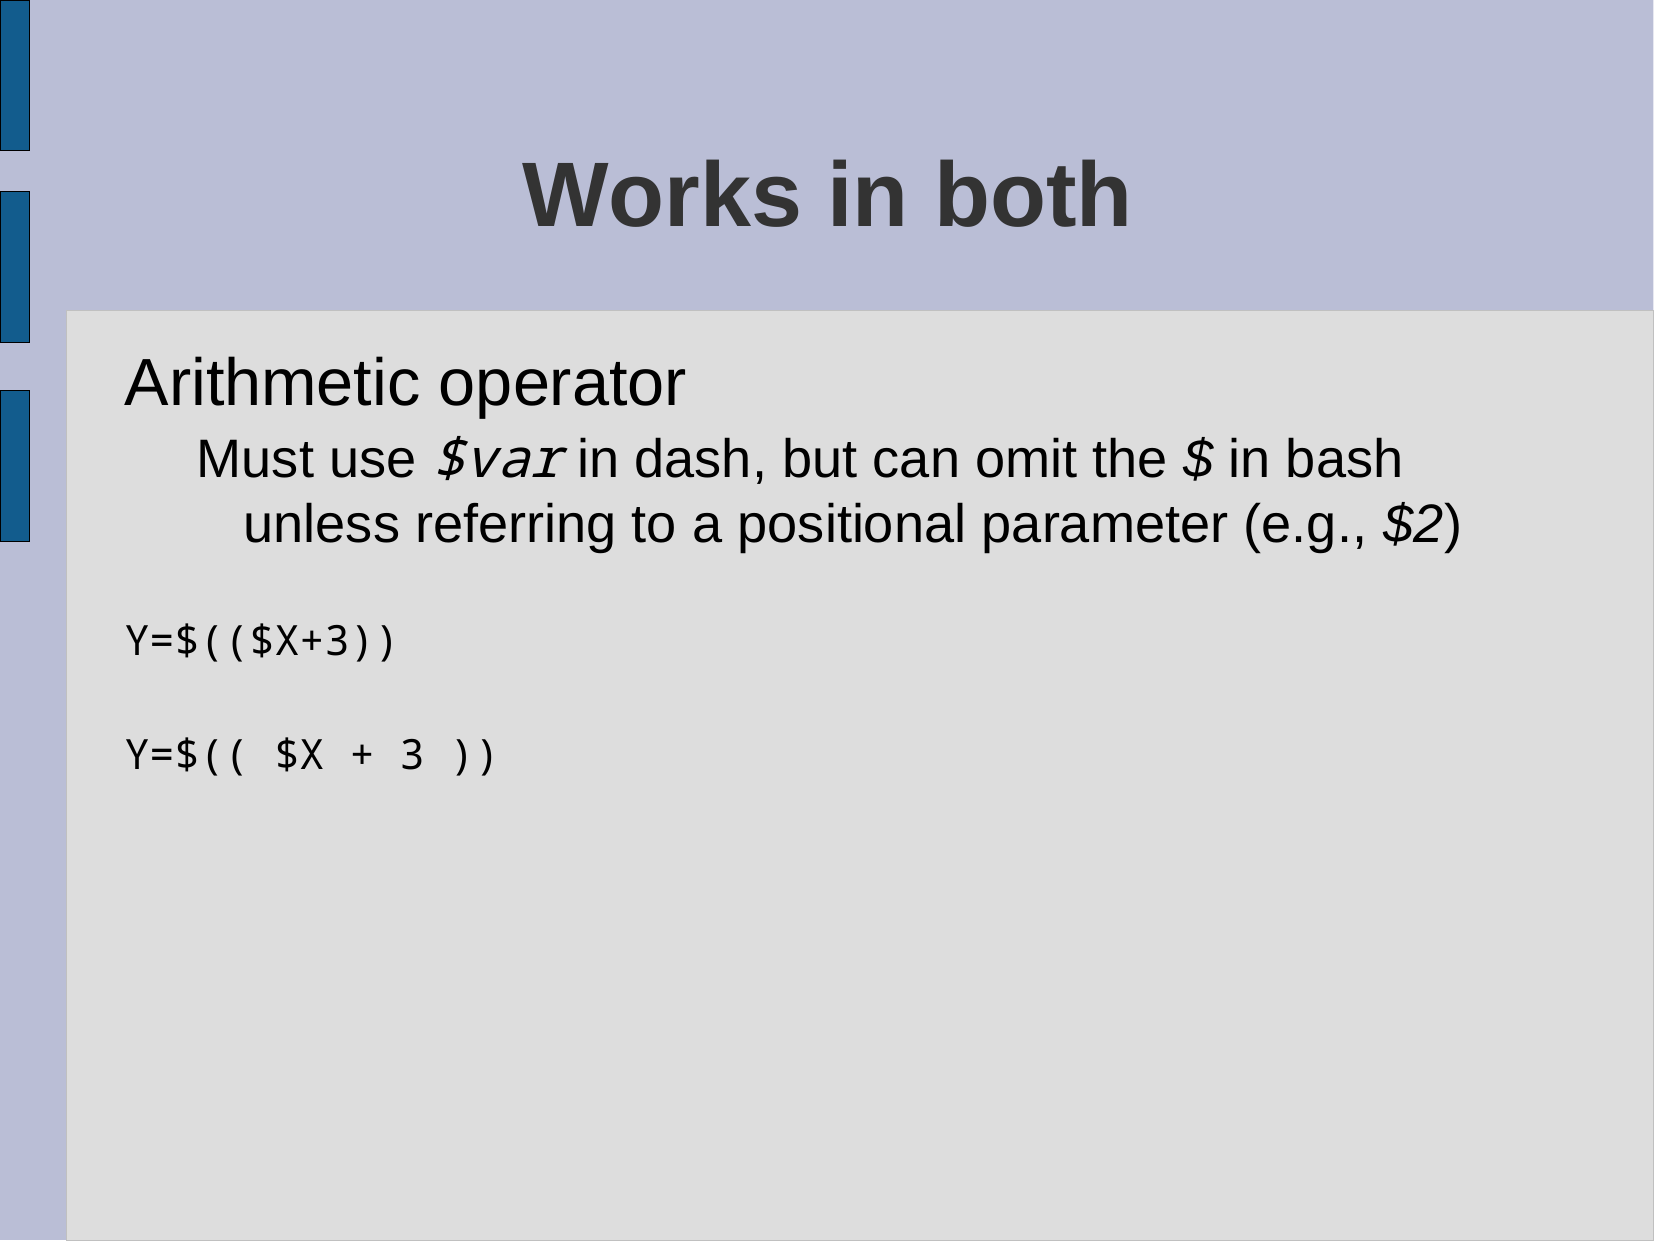

# Works in both
Arithmetic operator
Must use $var in dash, but can omit the $ in bash unless referring to a positional parameter (e.g., $2)
Y=$(($X+3))
Y=$(( $X + 3 ))